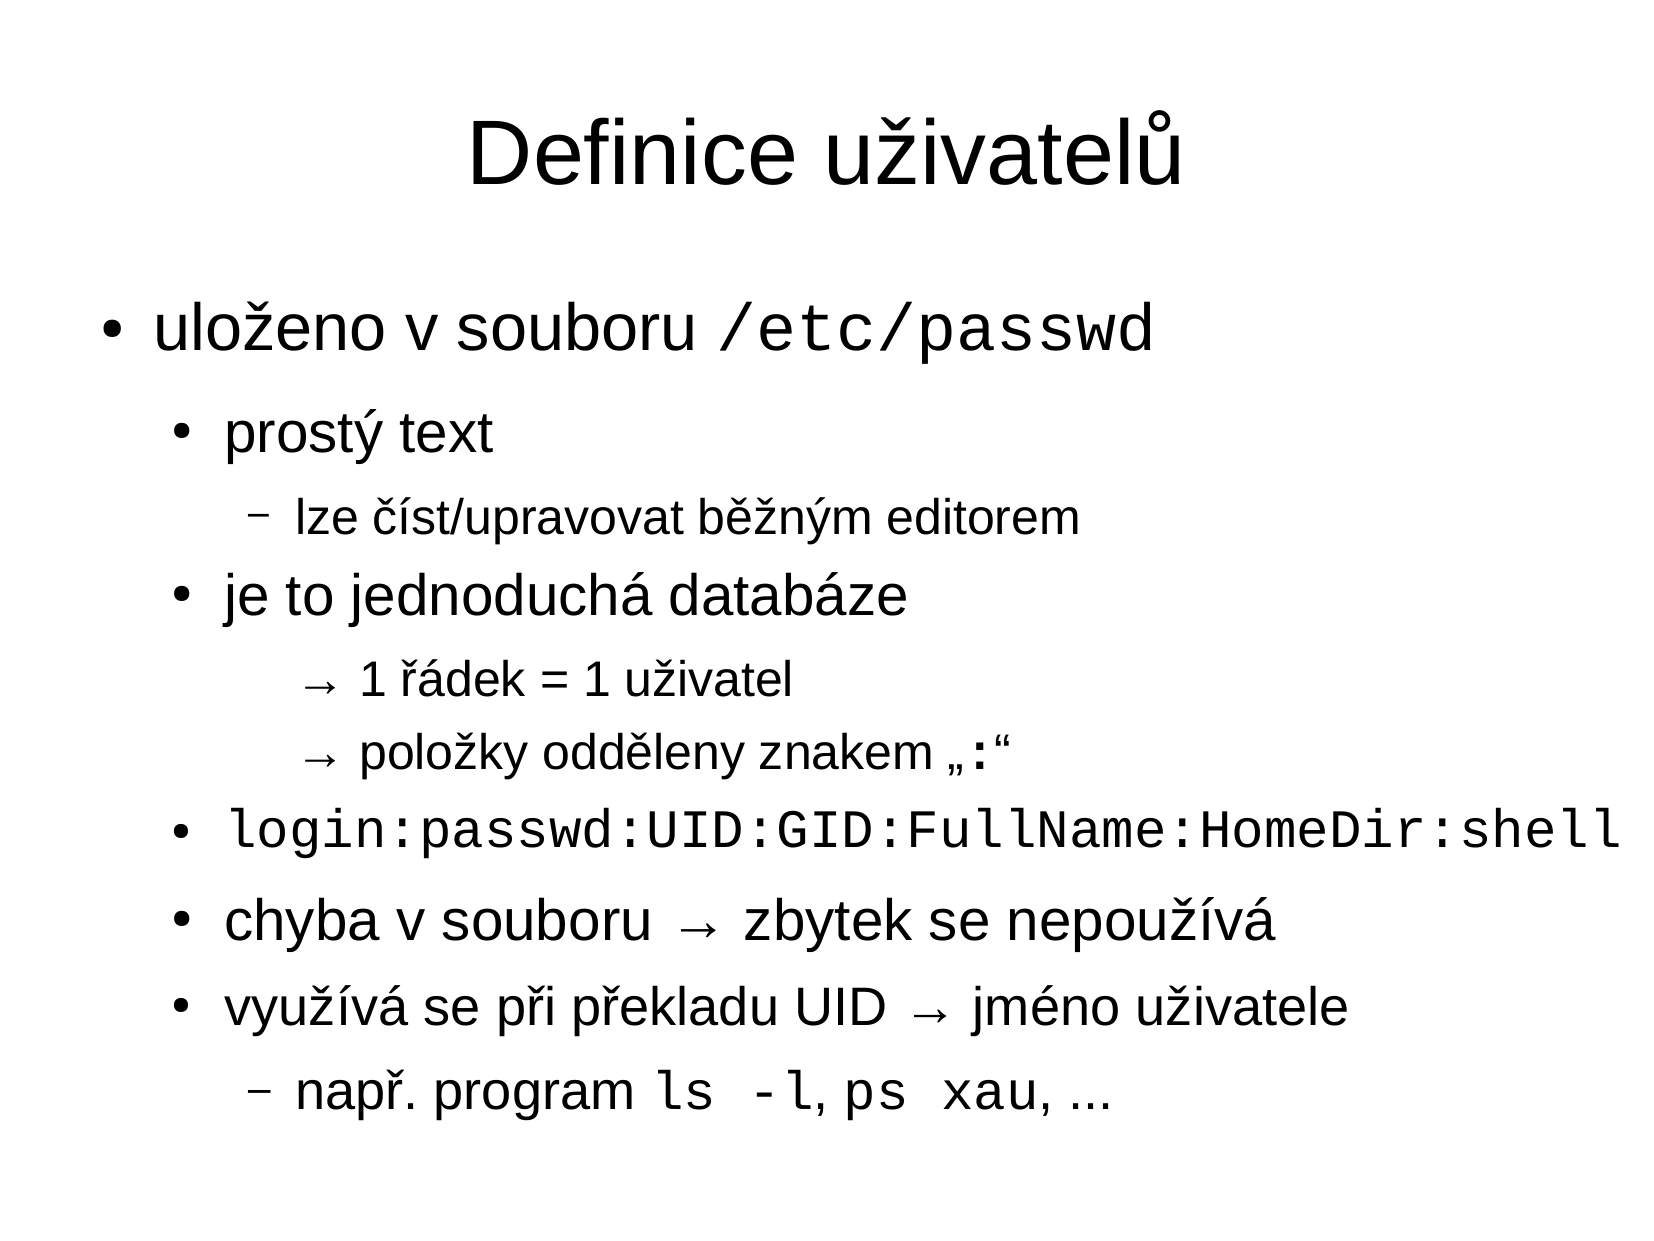

# Definice uživatelů
uloženo v souboru /etc/passwd
prostý text
lze číst/upravovat běžným editorem
je to jednoduchá databáze
→ 1 řádek = 1 uživatel
→ položky odděleny znakem „:“
login:passwd:UID:GID:FullName:HomeDir:shell
chyba v souboru → zbytek se nepoužívá
využívá se při překladu UID → jméno uživatele
např. program ls -l, ps xau, ...